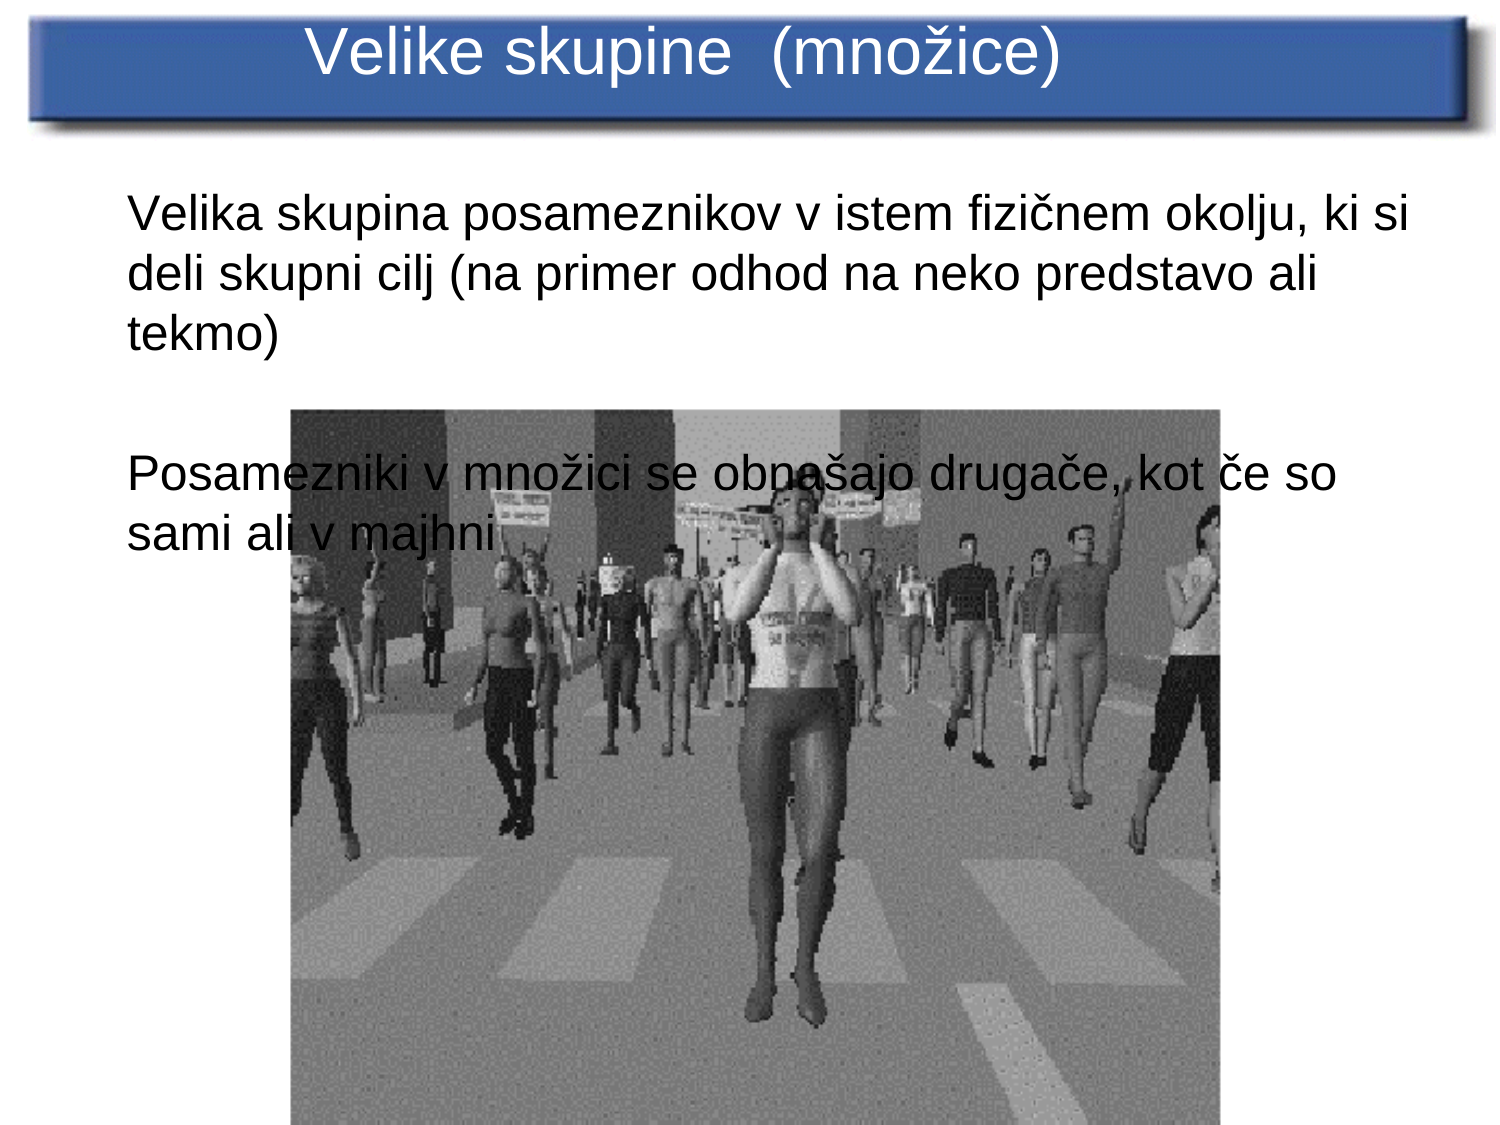

Velike skupine (množice)
Velika skupina posameznikov v istem fizičnem okolju, ki si deli skupni cilj (na primer odhod na neko predstavo ali tekmo)
Posamezniki v množici se obnašajo drugače, kot če so sami ali v majhni